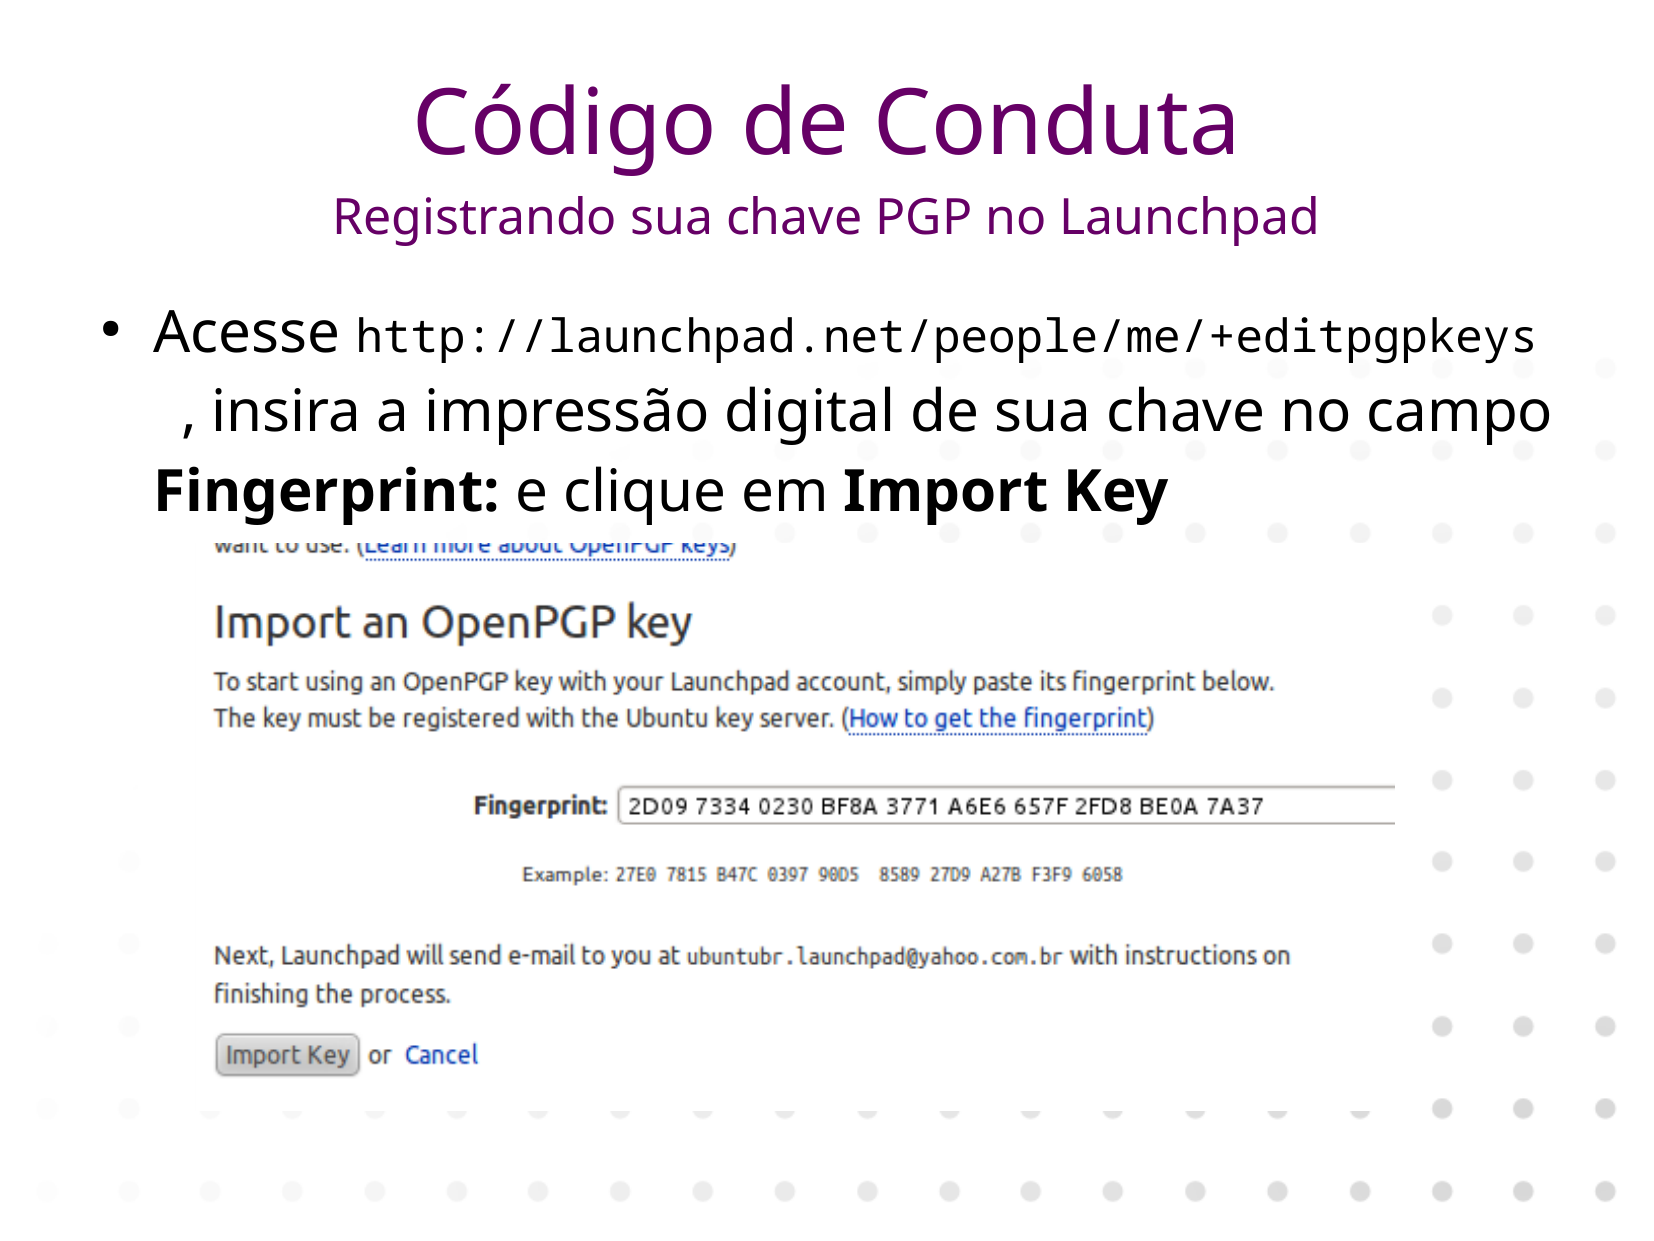

# Código de Conduta Registrando sua chave PGP no Launchpad
Acesse http://launchpad.net/people/me/+editpgpkeys , insira a impressão digital de sua chave no campo Fingerprint: e clique em Import Key